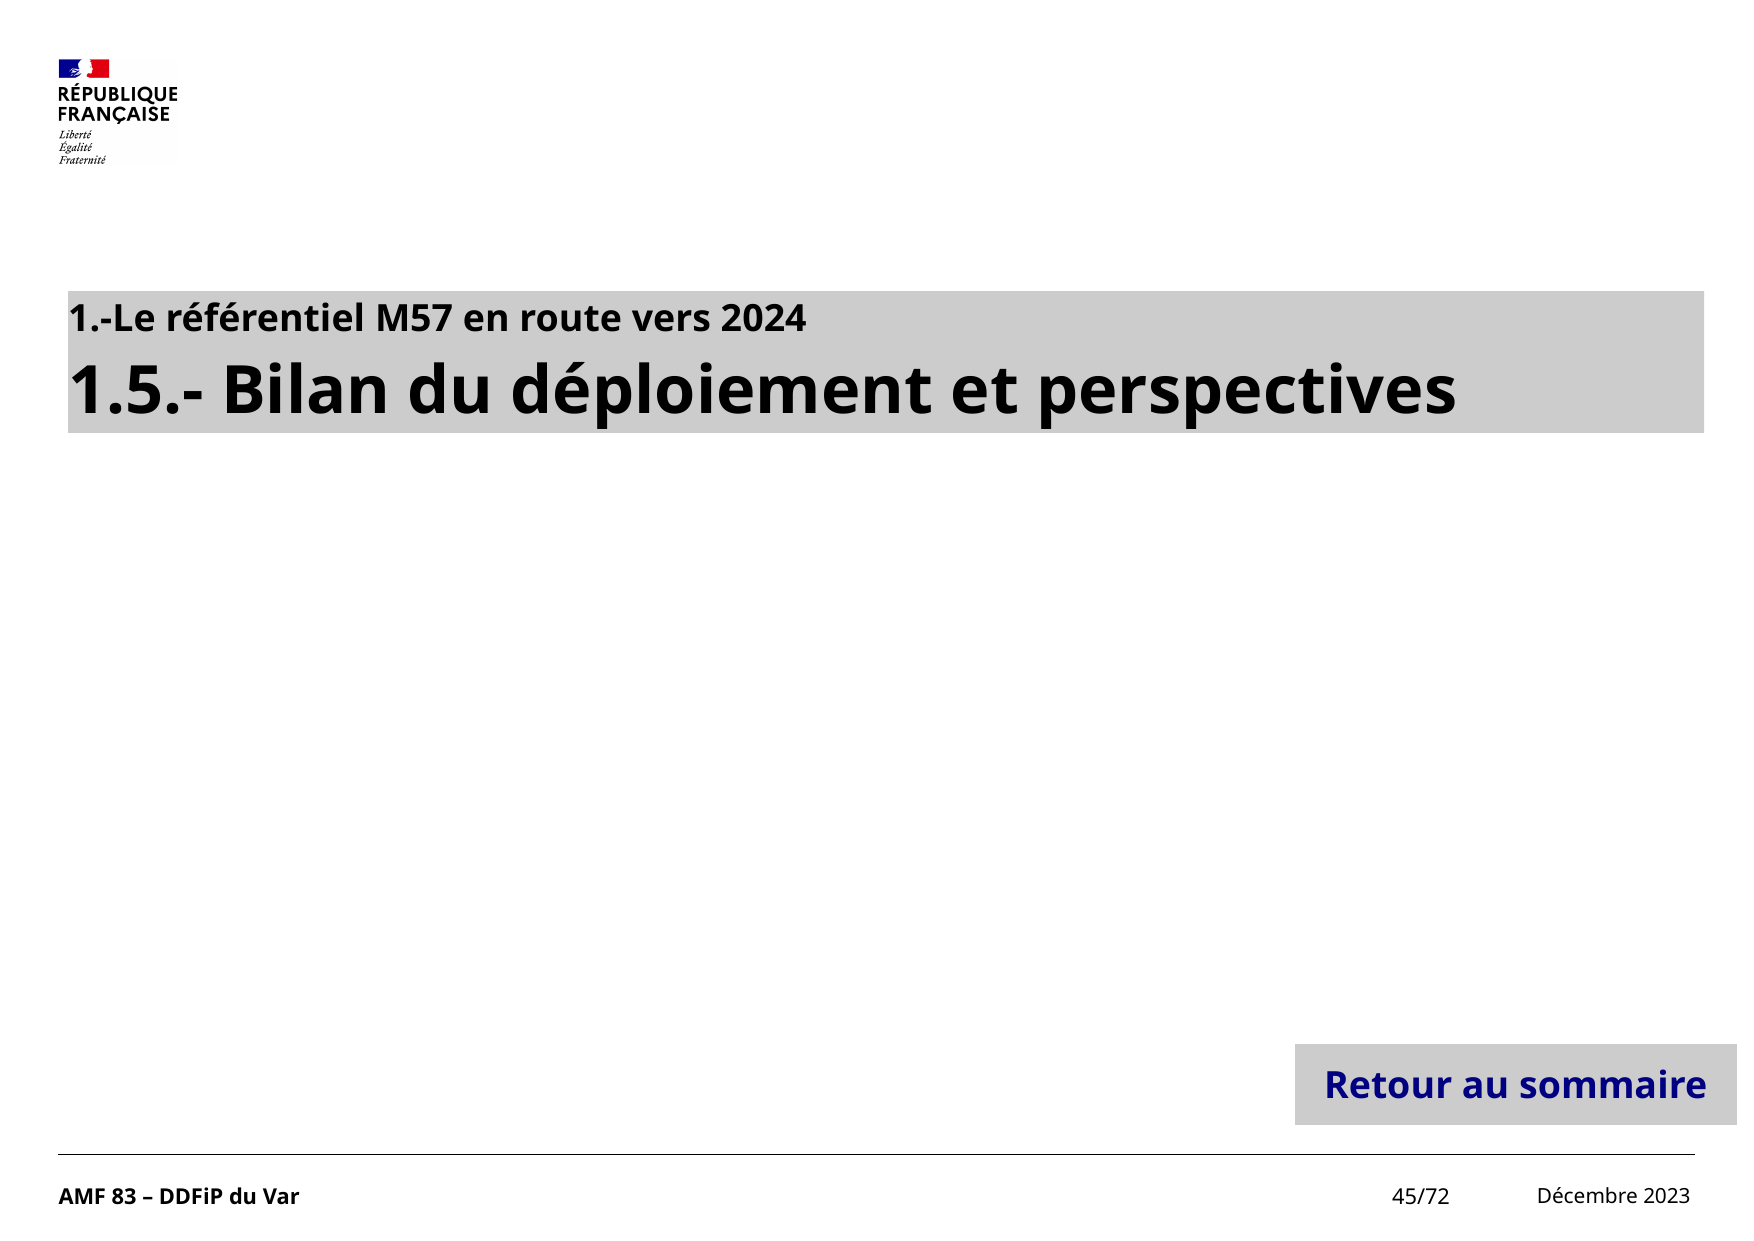

1.-Le référentiel M57 en route vers 2024
1.5.- Bilan du déploiement et perspectives
Retour au sommaire